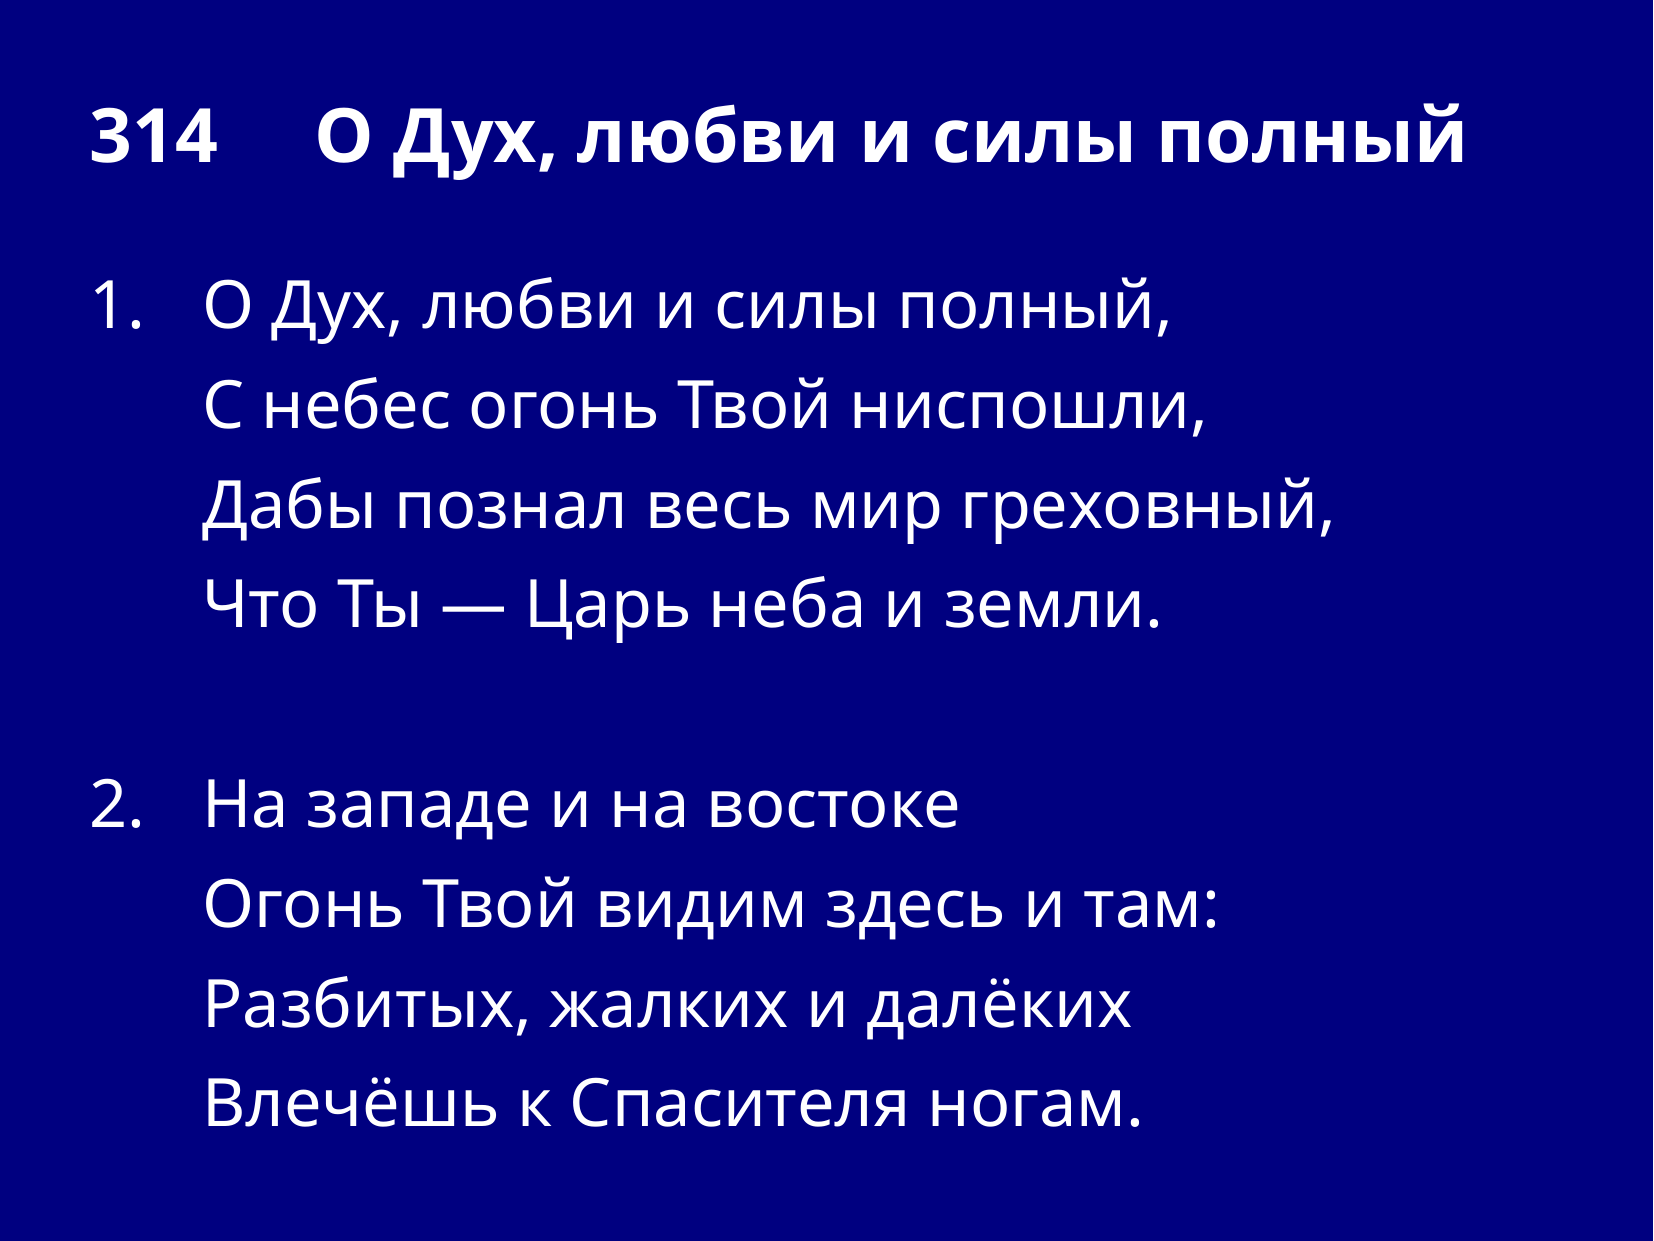

314	О Дух, любви и силы полный
1.	О Дух, любви и силы полный,
	С небес огонь Твой ниспошли,
	Дабы познал весь мир греховный,
	Что Ты — Царь неба и земли.
2.	На западе и на востоке
	Огонь Твой видим здесь и там:
	Разбитых, жалких и далёких
	Влечёшь к Спасителя ногам.